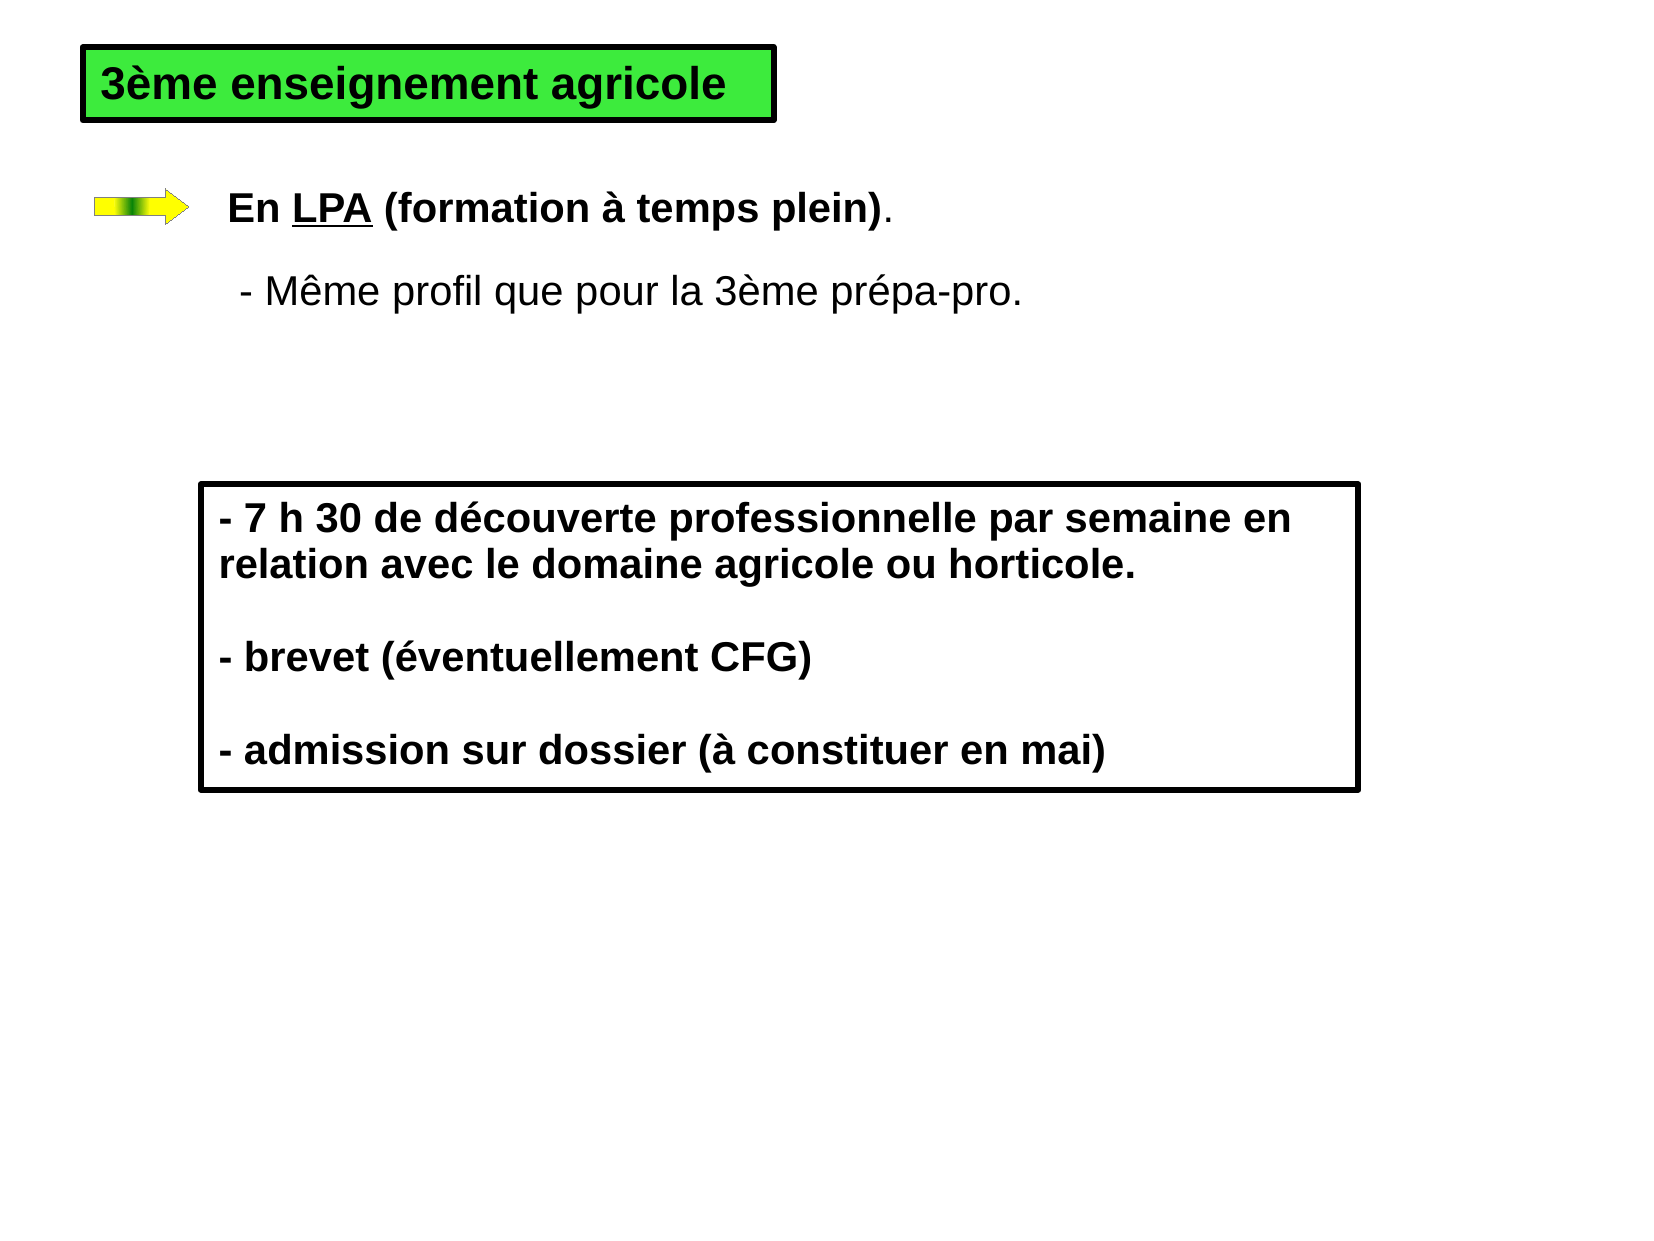

3ème enseignement agricole
En LPA (formation à temps plein).
- Même profil que pour la 3ème prépa-pro.
- 7 h 30 de découverte professionnelle par semaine en relation avec le domaine agricole ou horticole.
- brevet (éventuellement CFG)
- admission sur dossier (à constituer en mai)